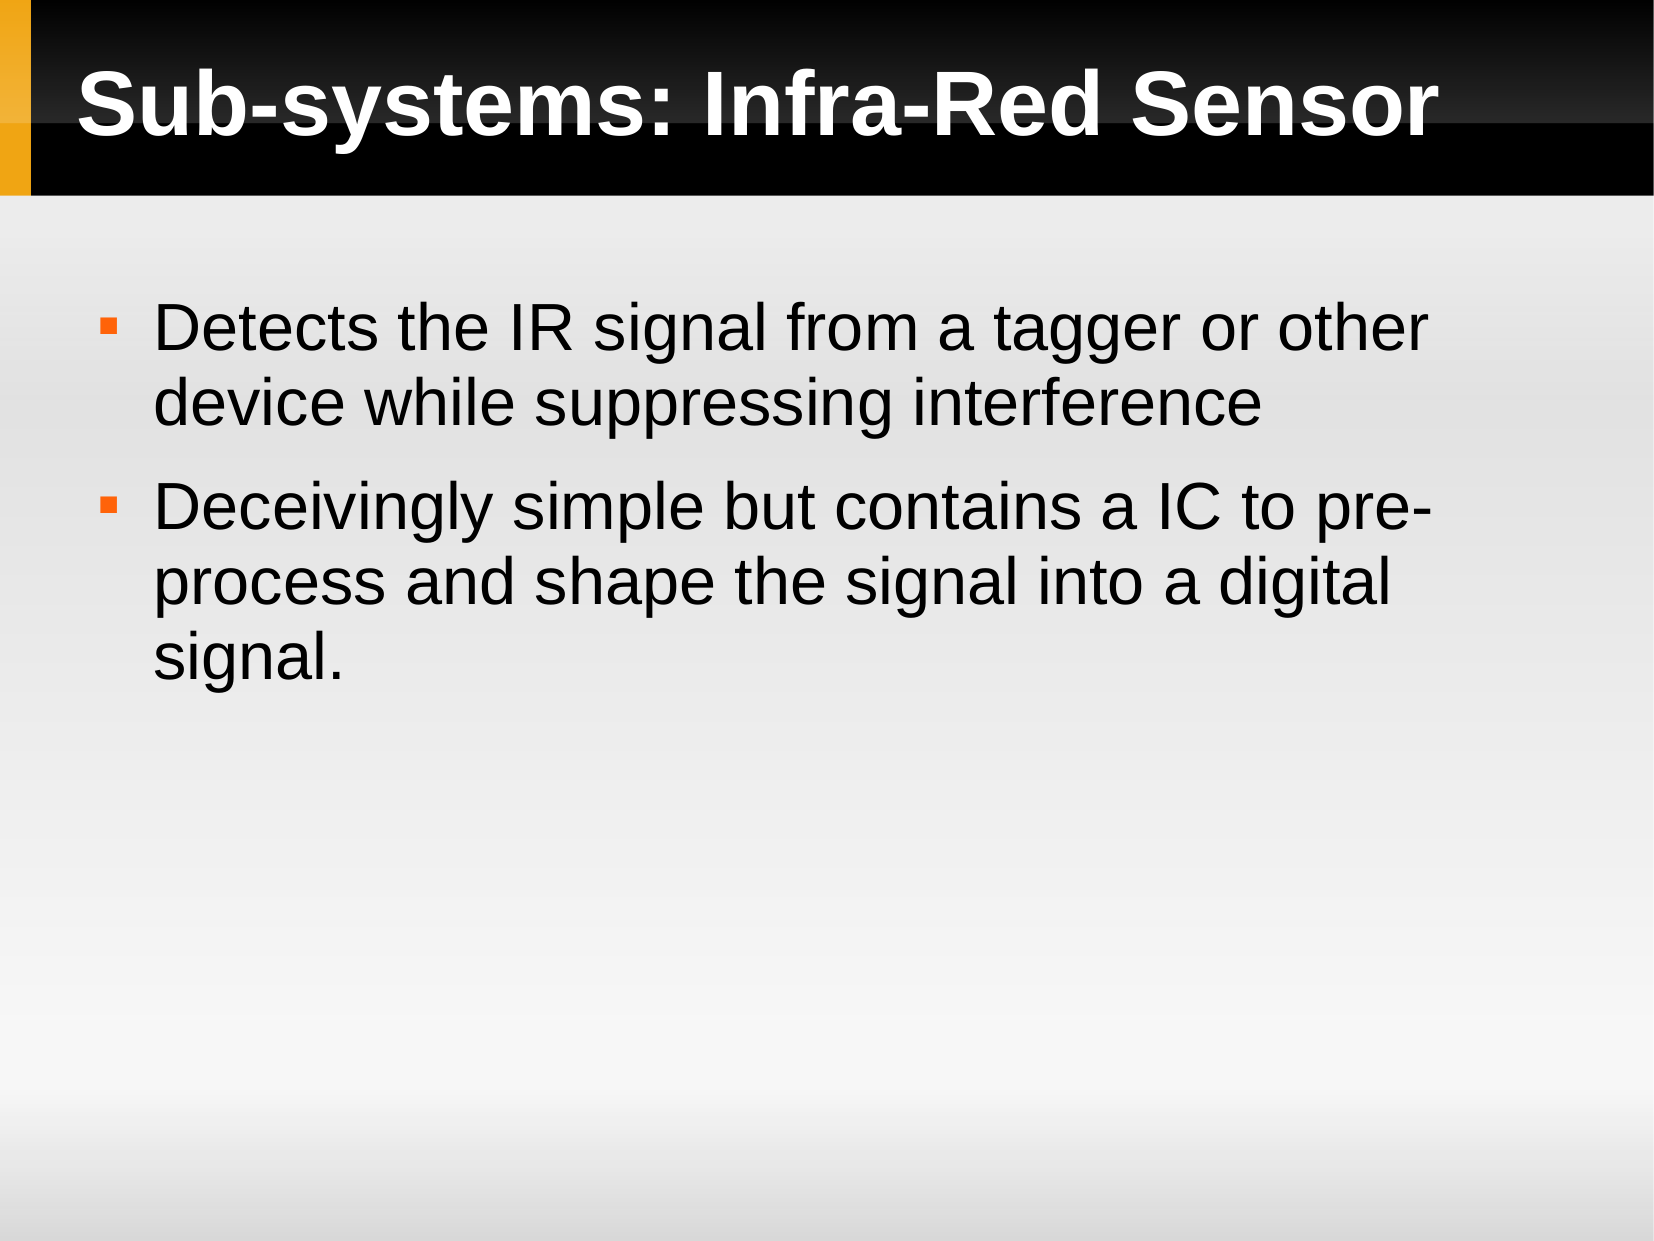

# Sub-systems: Infra-Red Sensor
Detects the IR signal from a tagger or other device while suppressing interference
Deceivingly simple but contains a IC to pre-process and shape the signal into a digital signal.